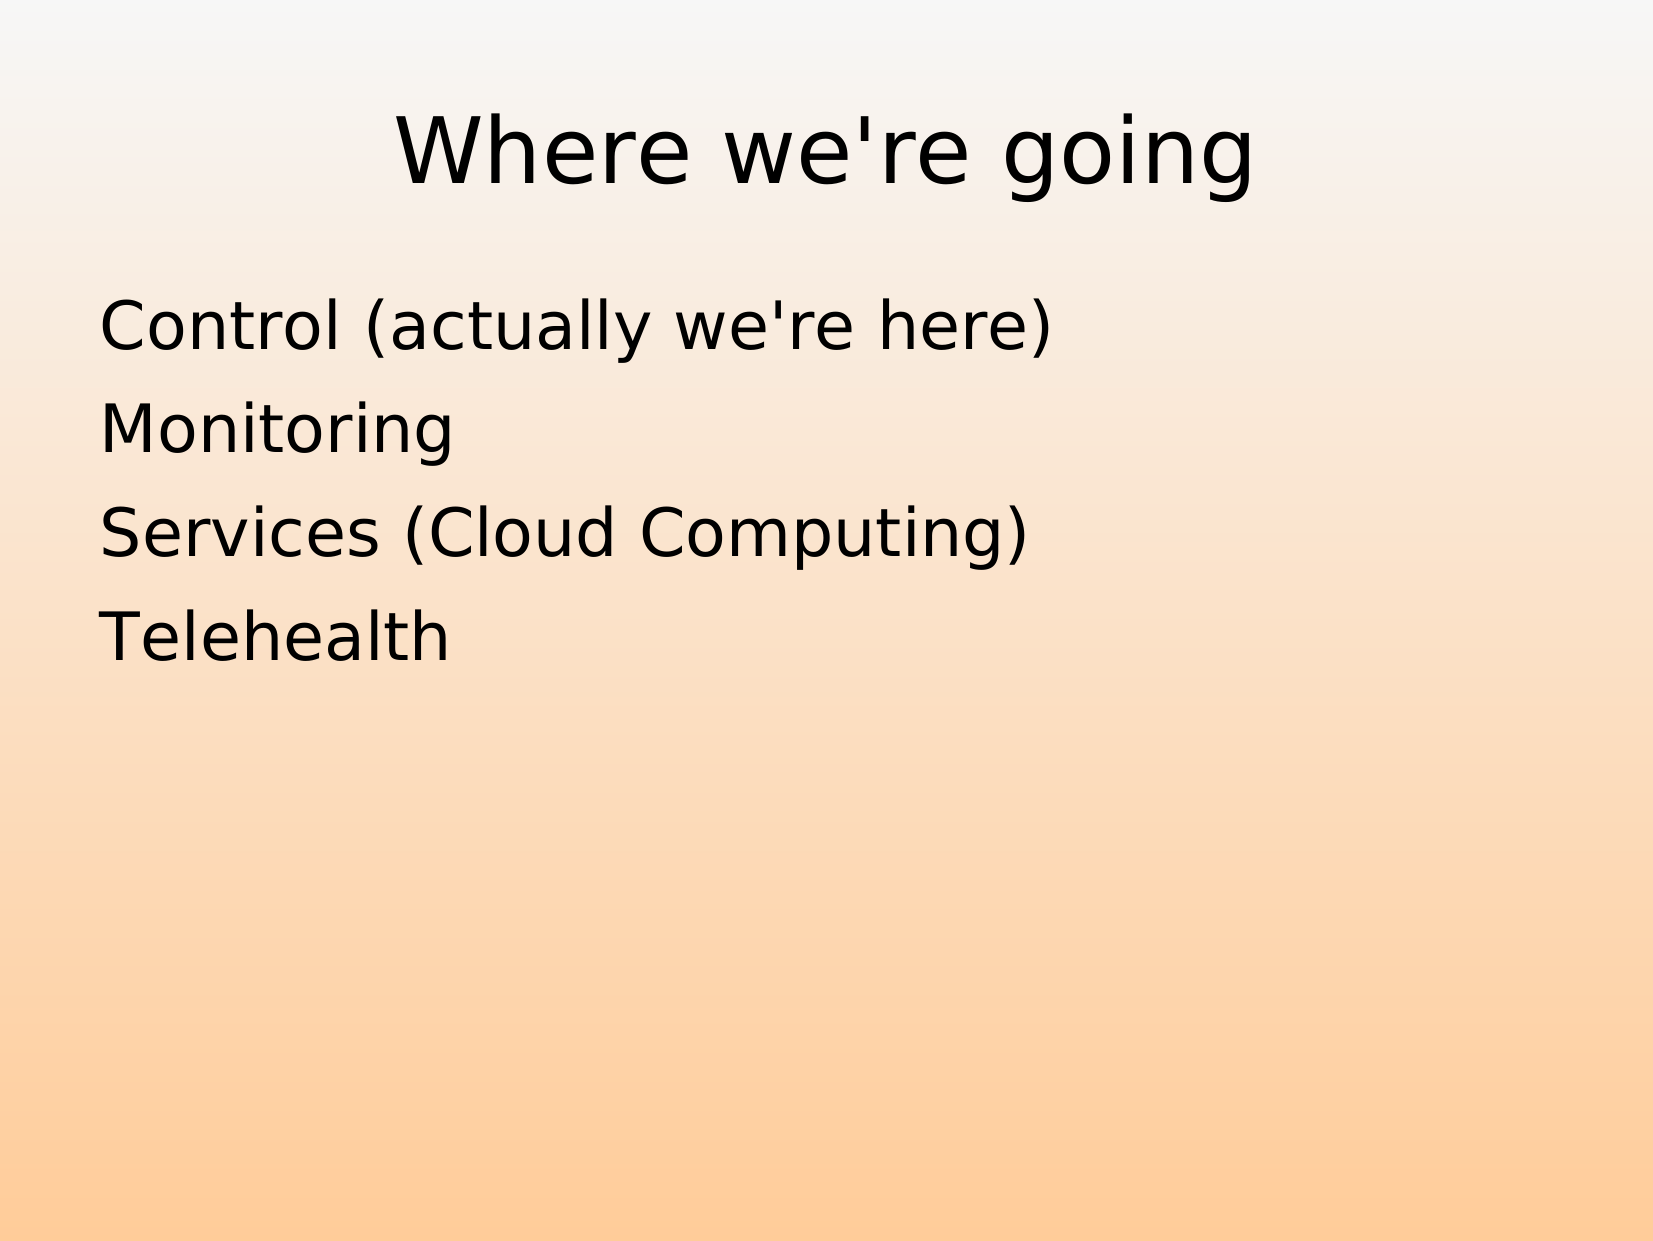

# Where we're going
Control (actually we're here)
Monitoring
Services (Cloud Computing)
Telehealth